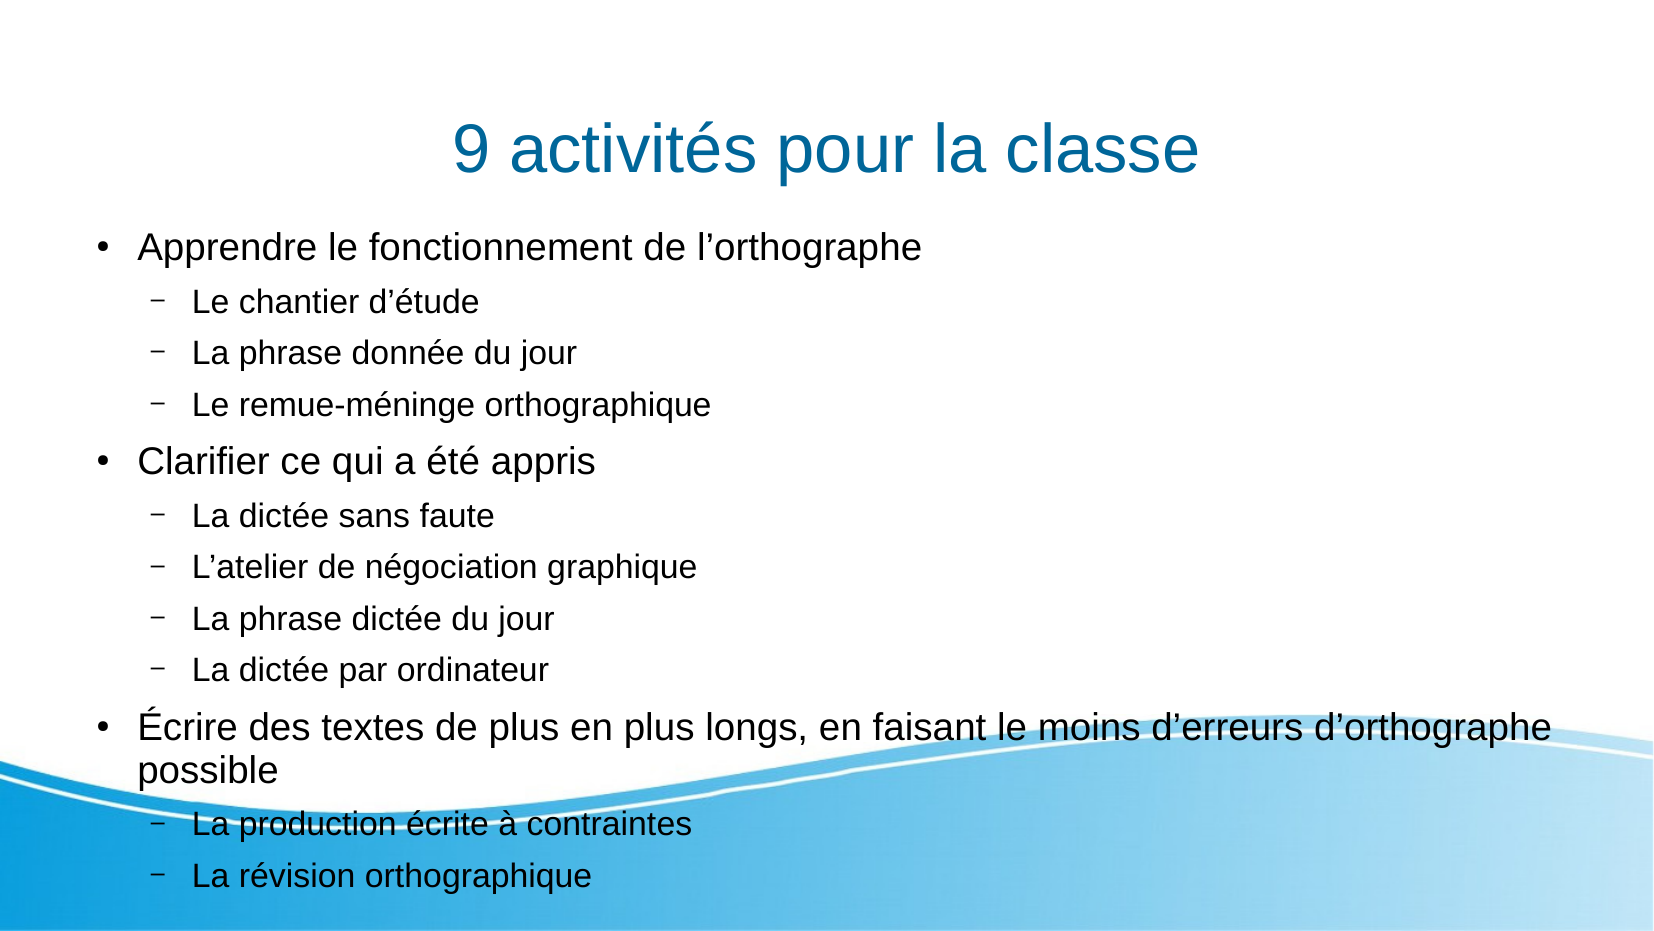

# 9 activités pour la classe
Apprendre le fonctionnement de l’orthographe
Le chantier d’étude
La phrase donnée du jour
Le remue-méninge orthographique
Clarifier ce qui a été appris
La dictée sans faute
L’atelier de négociation graphique
La phrase dictée du jour
La dictée par ordinateur
Écrire des textes de plus en plus longs, en faisant le moins d’erreurs d’orthographe possible
La production écrite à contraintes
La révision orthographique